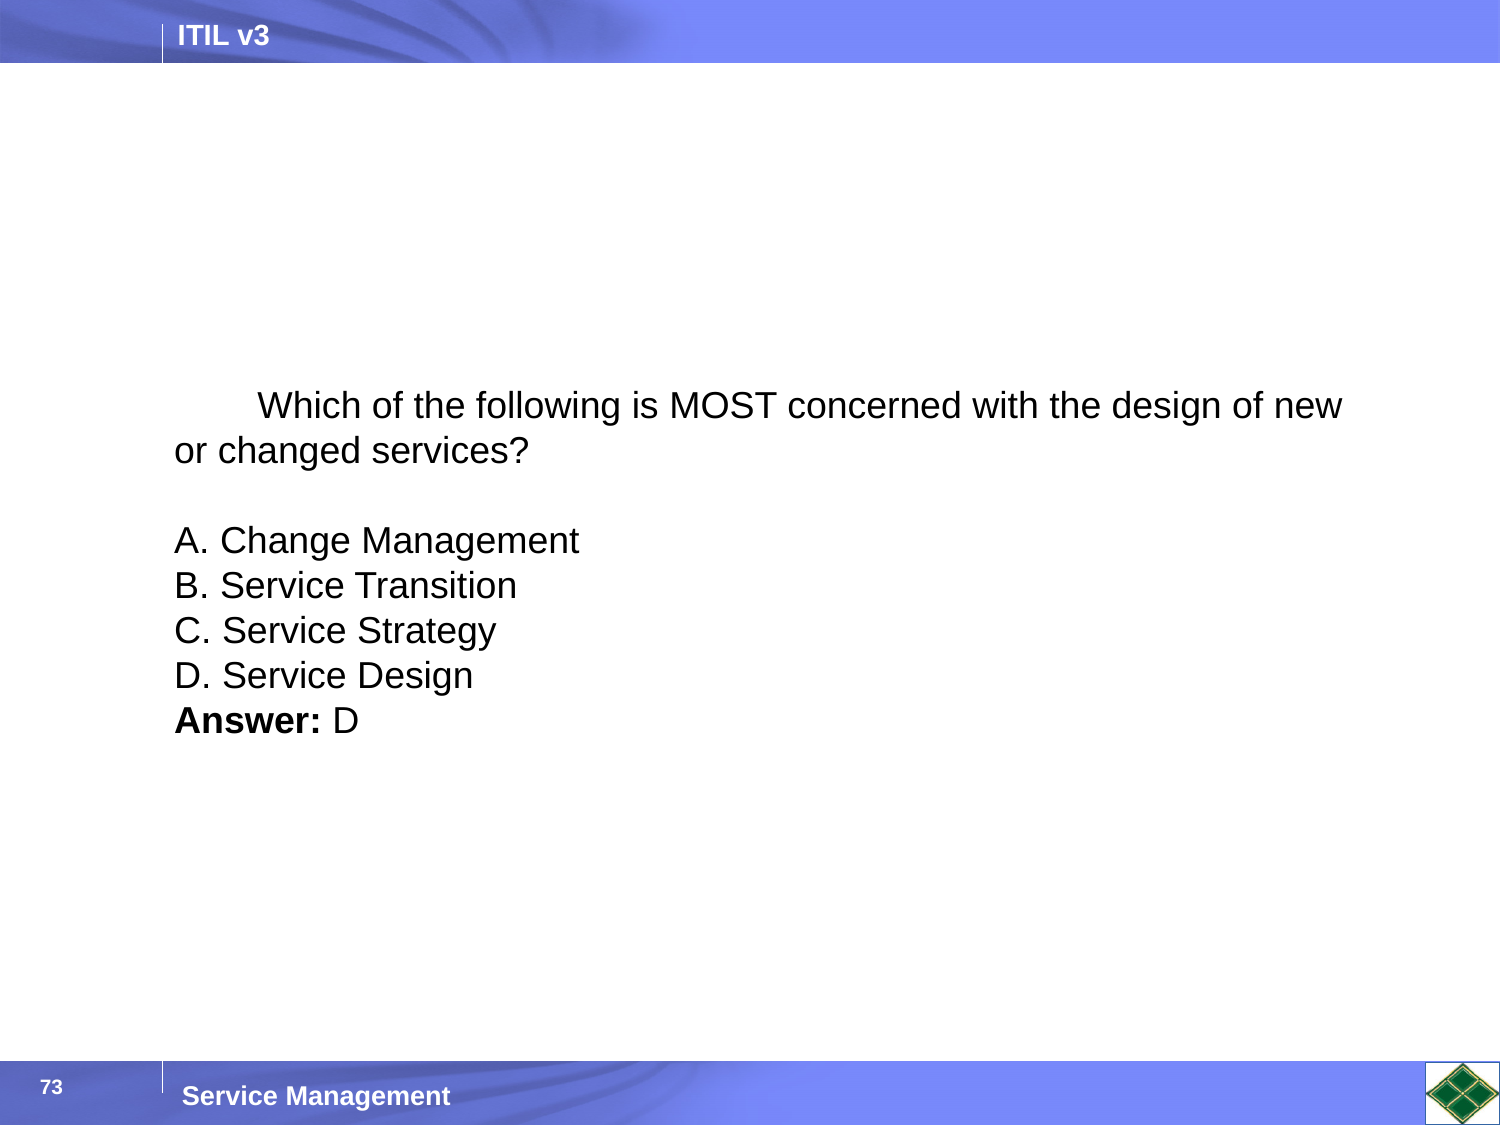

107. Which of the following is MOST concerned with the design of new or changed services?
A. Change Management
B. Service Transition
C. Service Strategy
D. Service Design
Answer: D